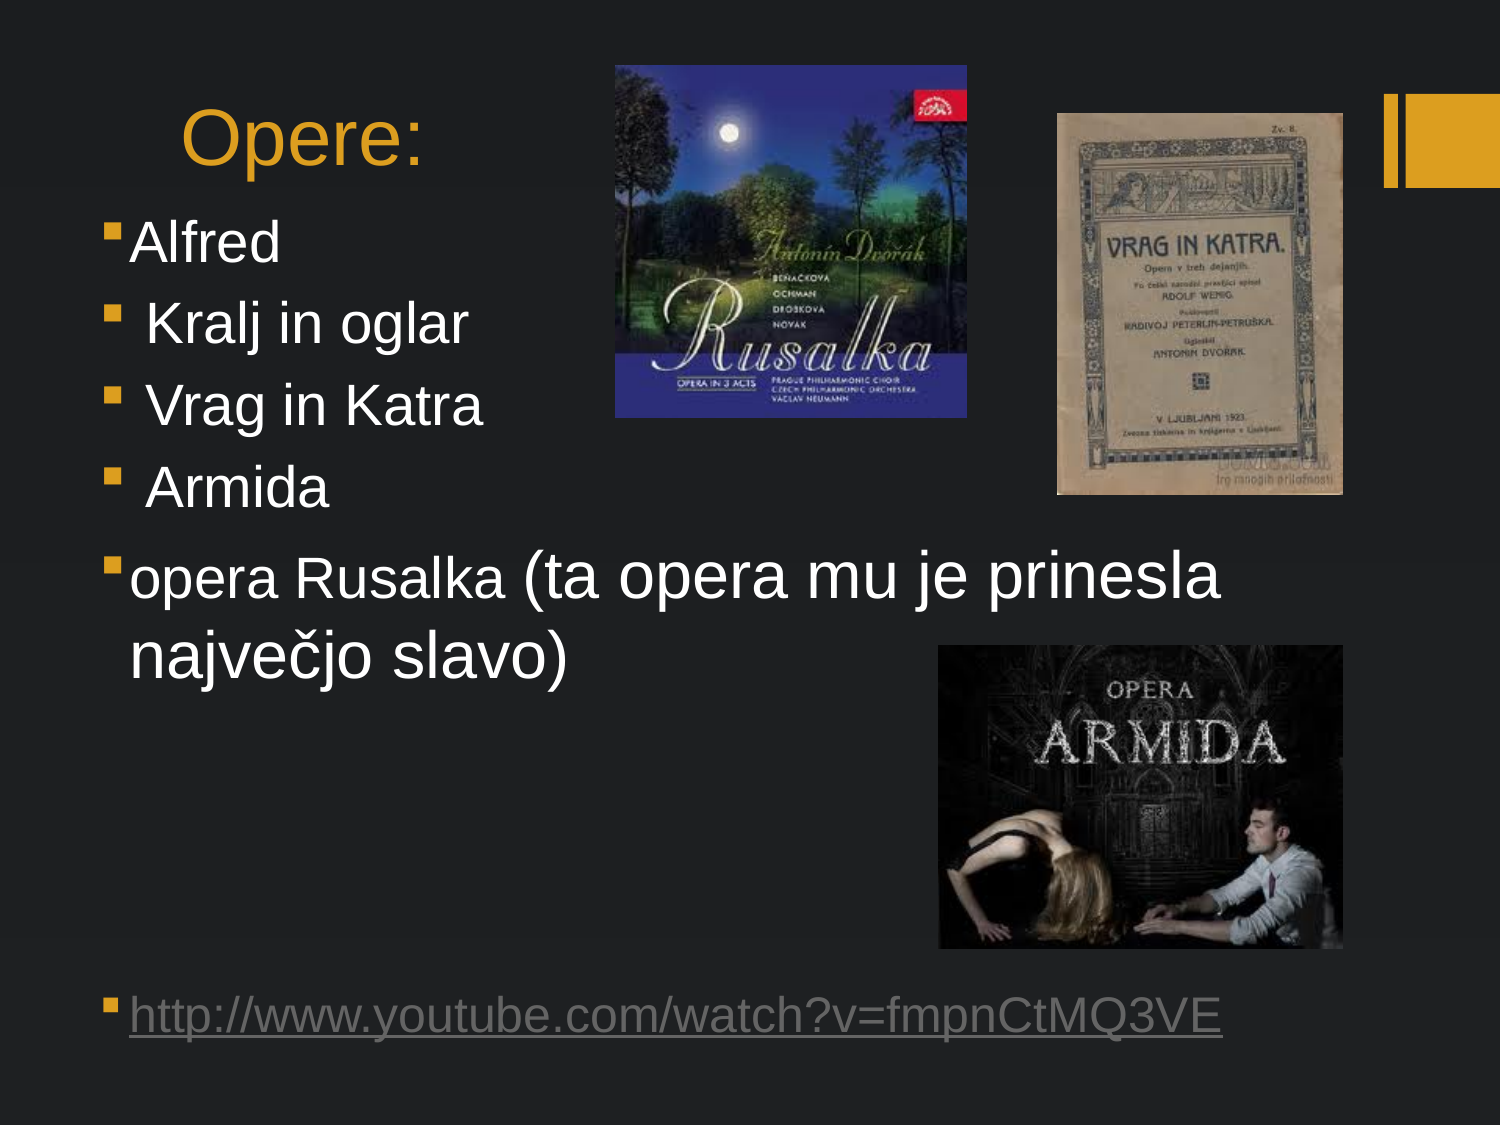

# Opere:
Alfred
 Kralj in oglar
 Vrag in Katra
 Armida
opera Rusalka (ta opera mu je prinesla največjo slavo)
http://www.youtube.com/watch?v=fmpnCtMQ3VE